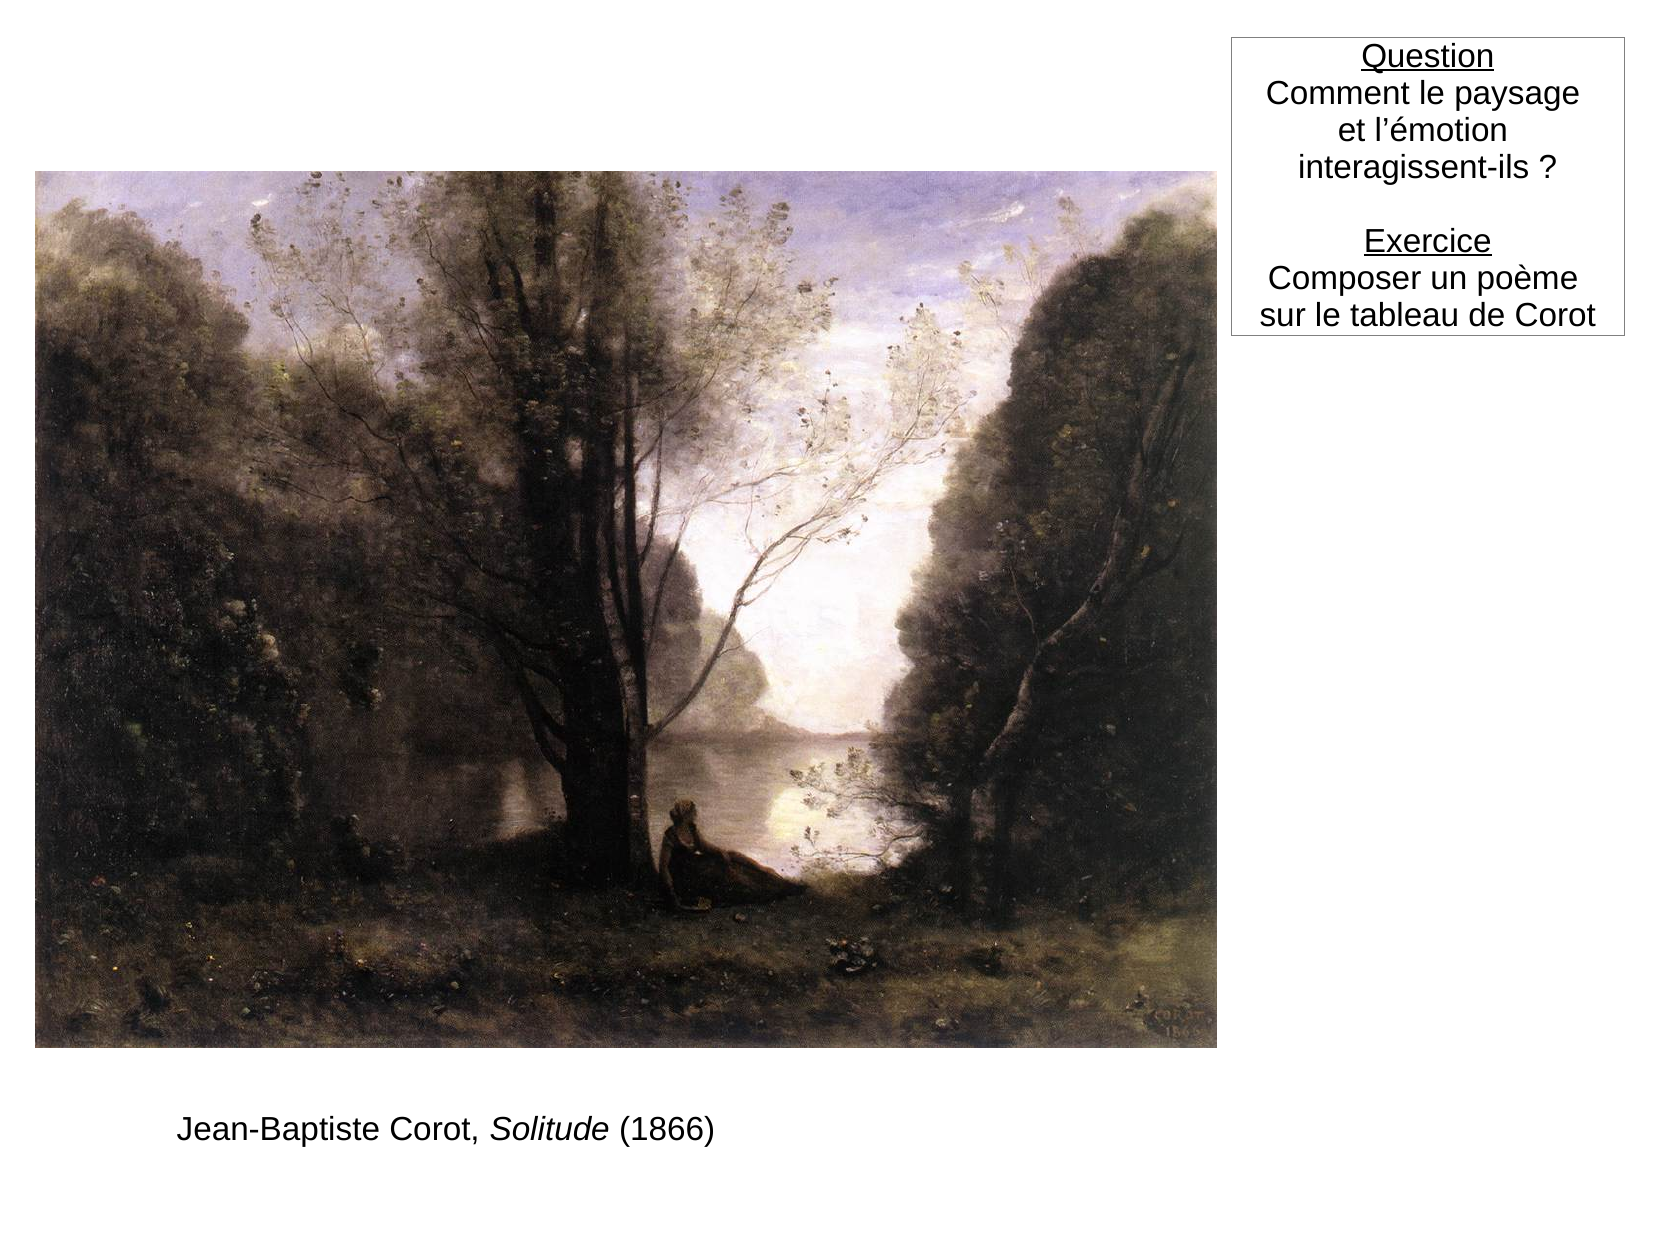

# Question
Comment le paysage
et l’émotion
interagissent-ils ?
Exercice
Composer un poème
sur le tableau de Corot
Jean-Baptiste Corot, Solitude (1866)